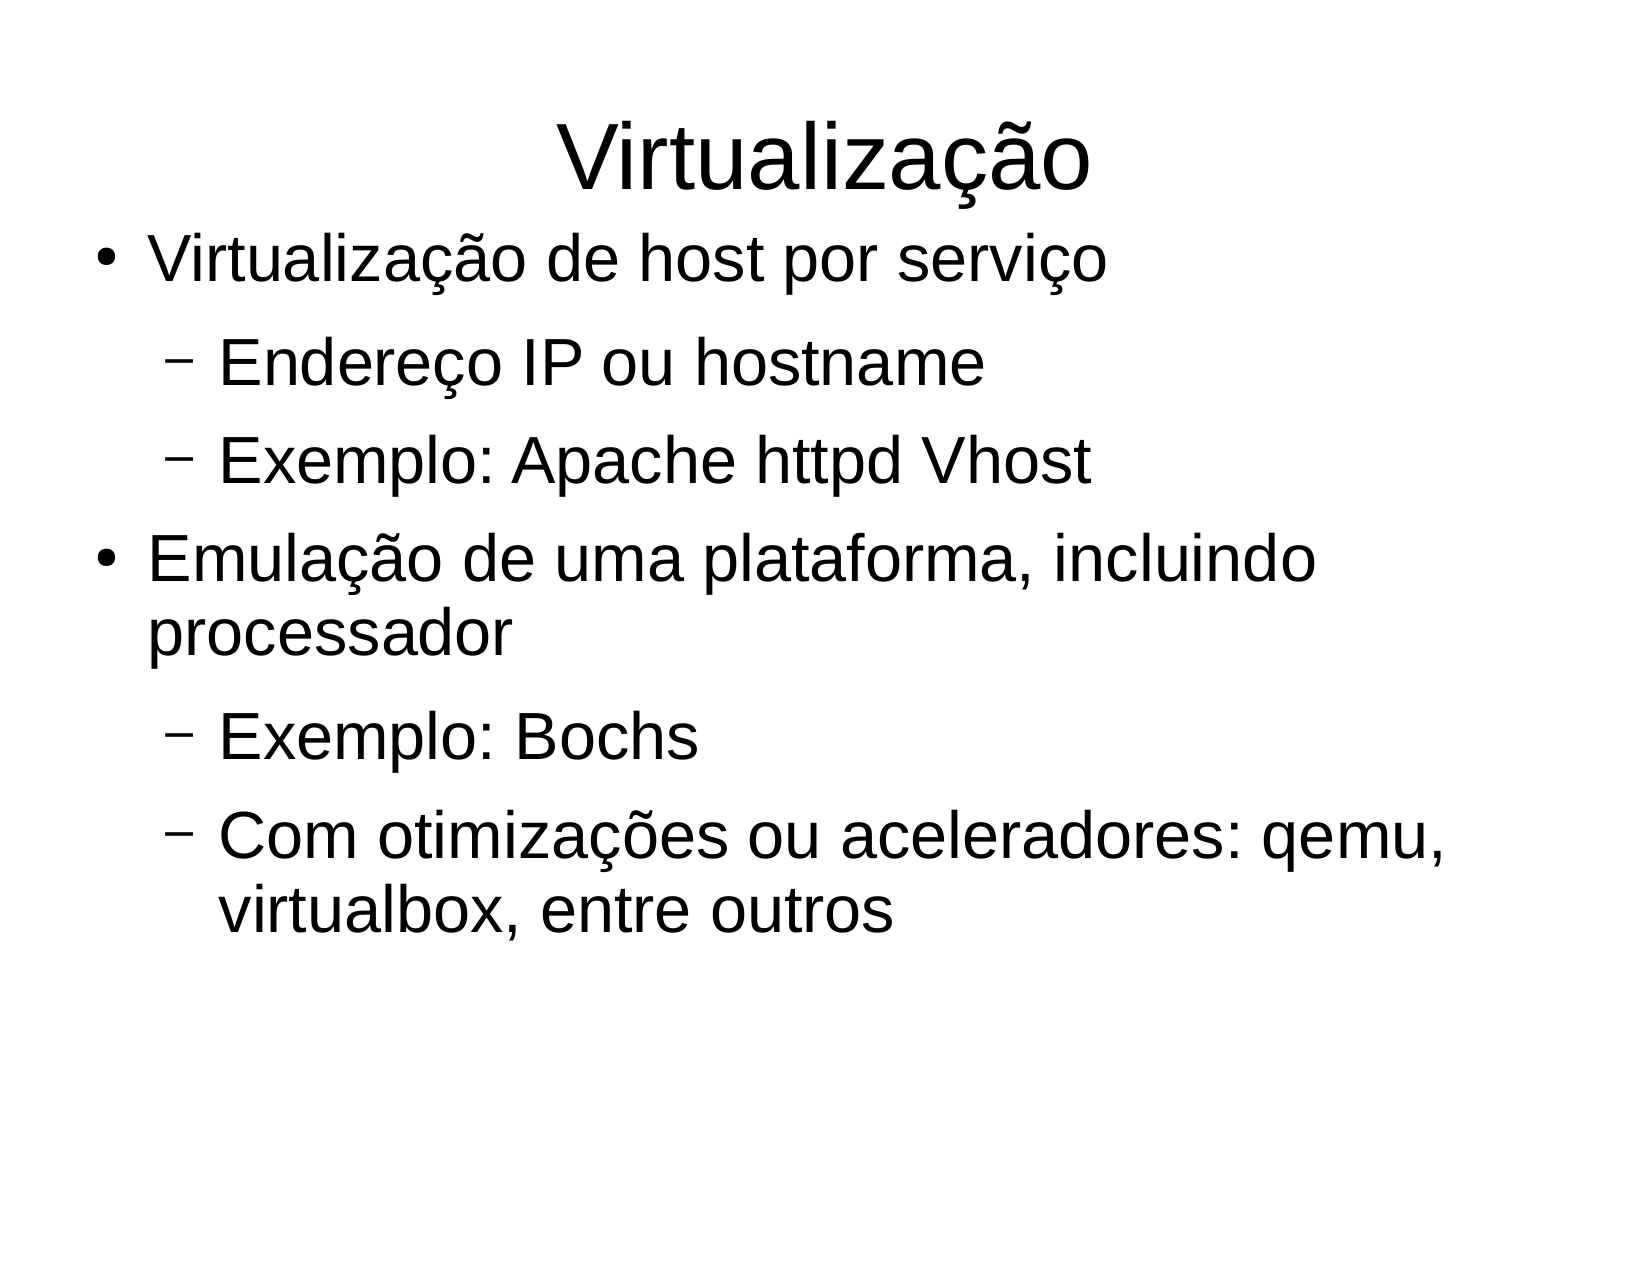

# Virtualização
Virtualização de host por serviço
Endereço IP ou hostname
Exemplo: Apache httpd Vhost
Emulação de uma plataforma, incluindo processador
Exemplo: Bochs
Com otimizações ou aceleradores: qemu, virtualbox, entre outros